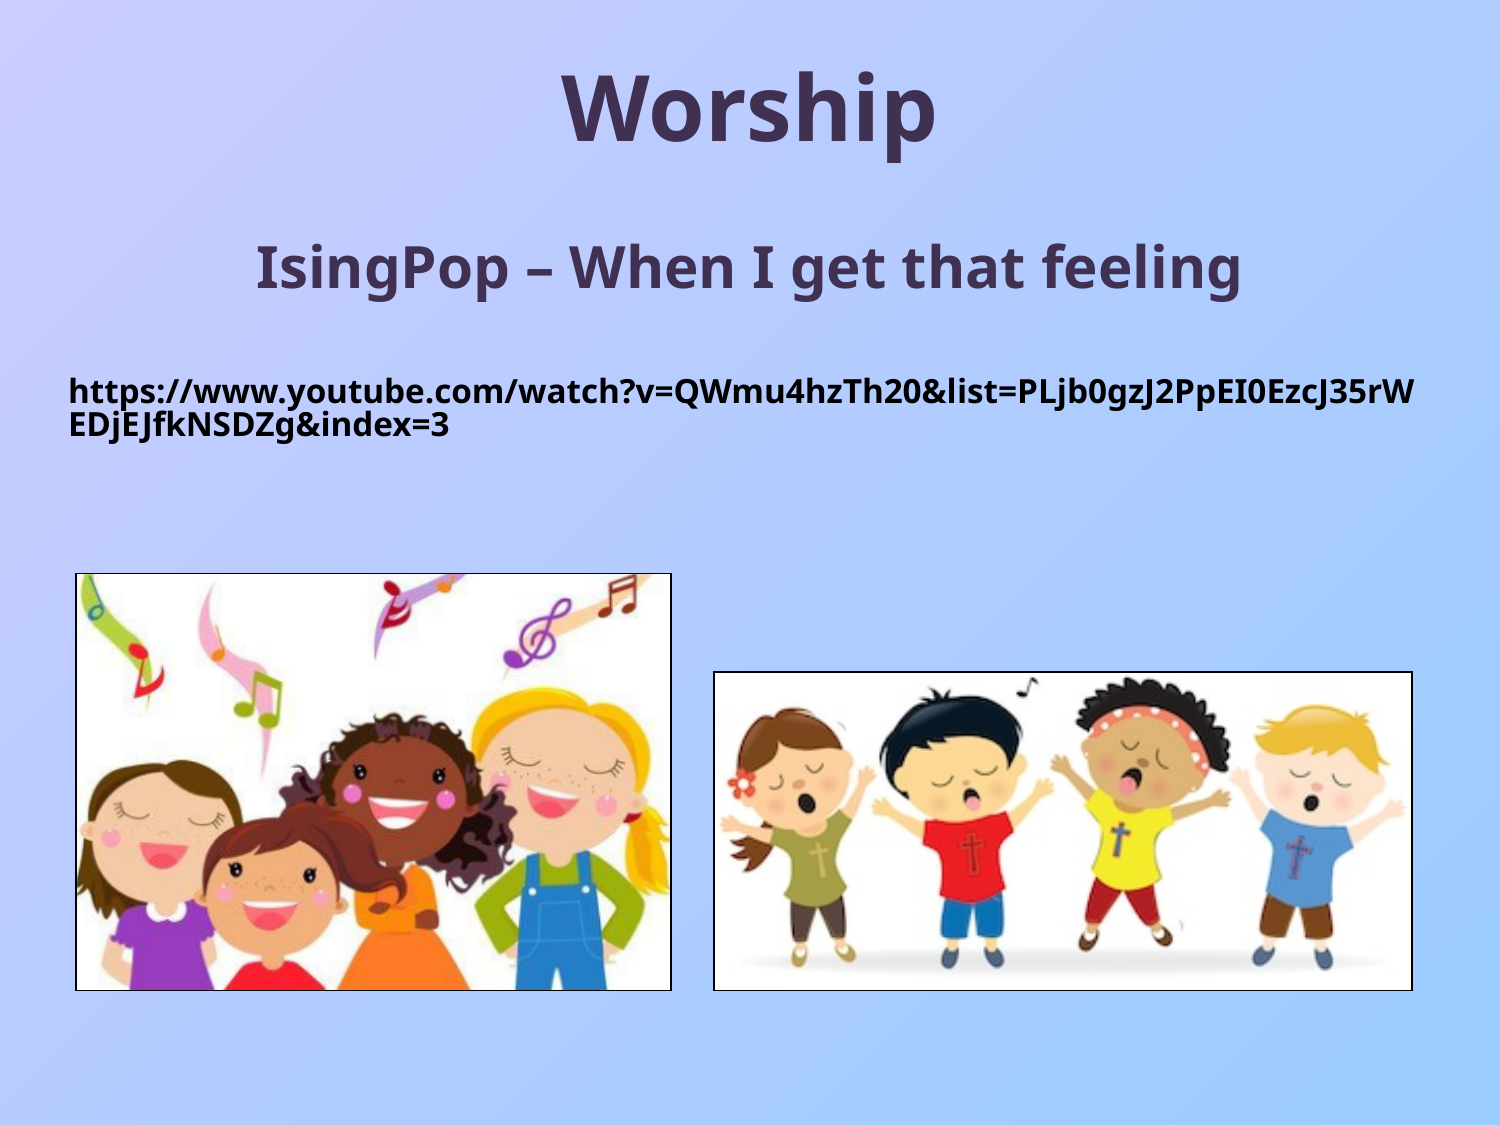

Worship
IsingPop – When I get that feeling
https://www.youtube.com/watch?v=QWmu4hzTh20&list=PLjb0gzJ2PpEI0EzcJ35rWEDjEJfkNSDZg&index=3